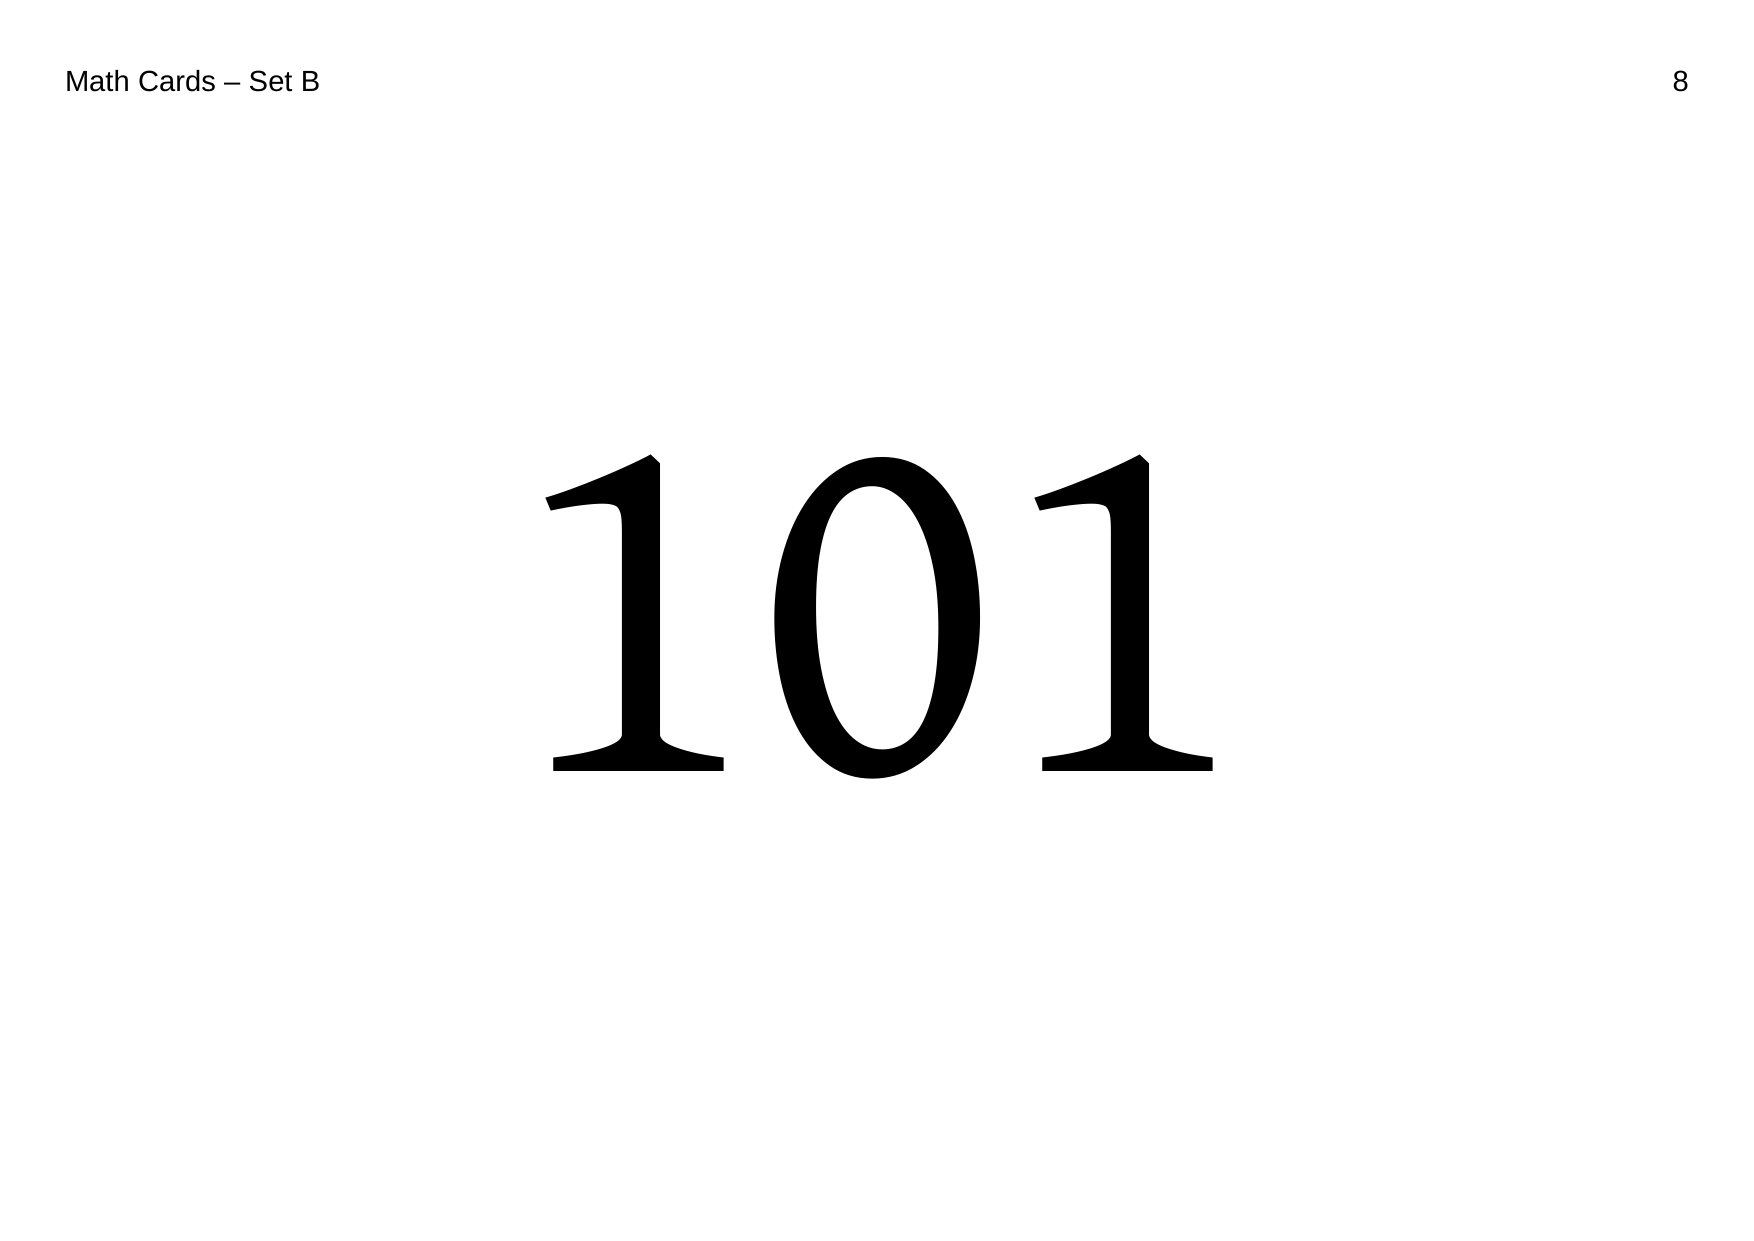

Math Cards – Set B
8
101